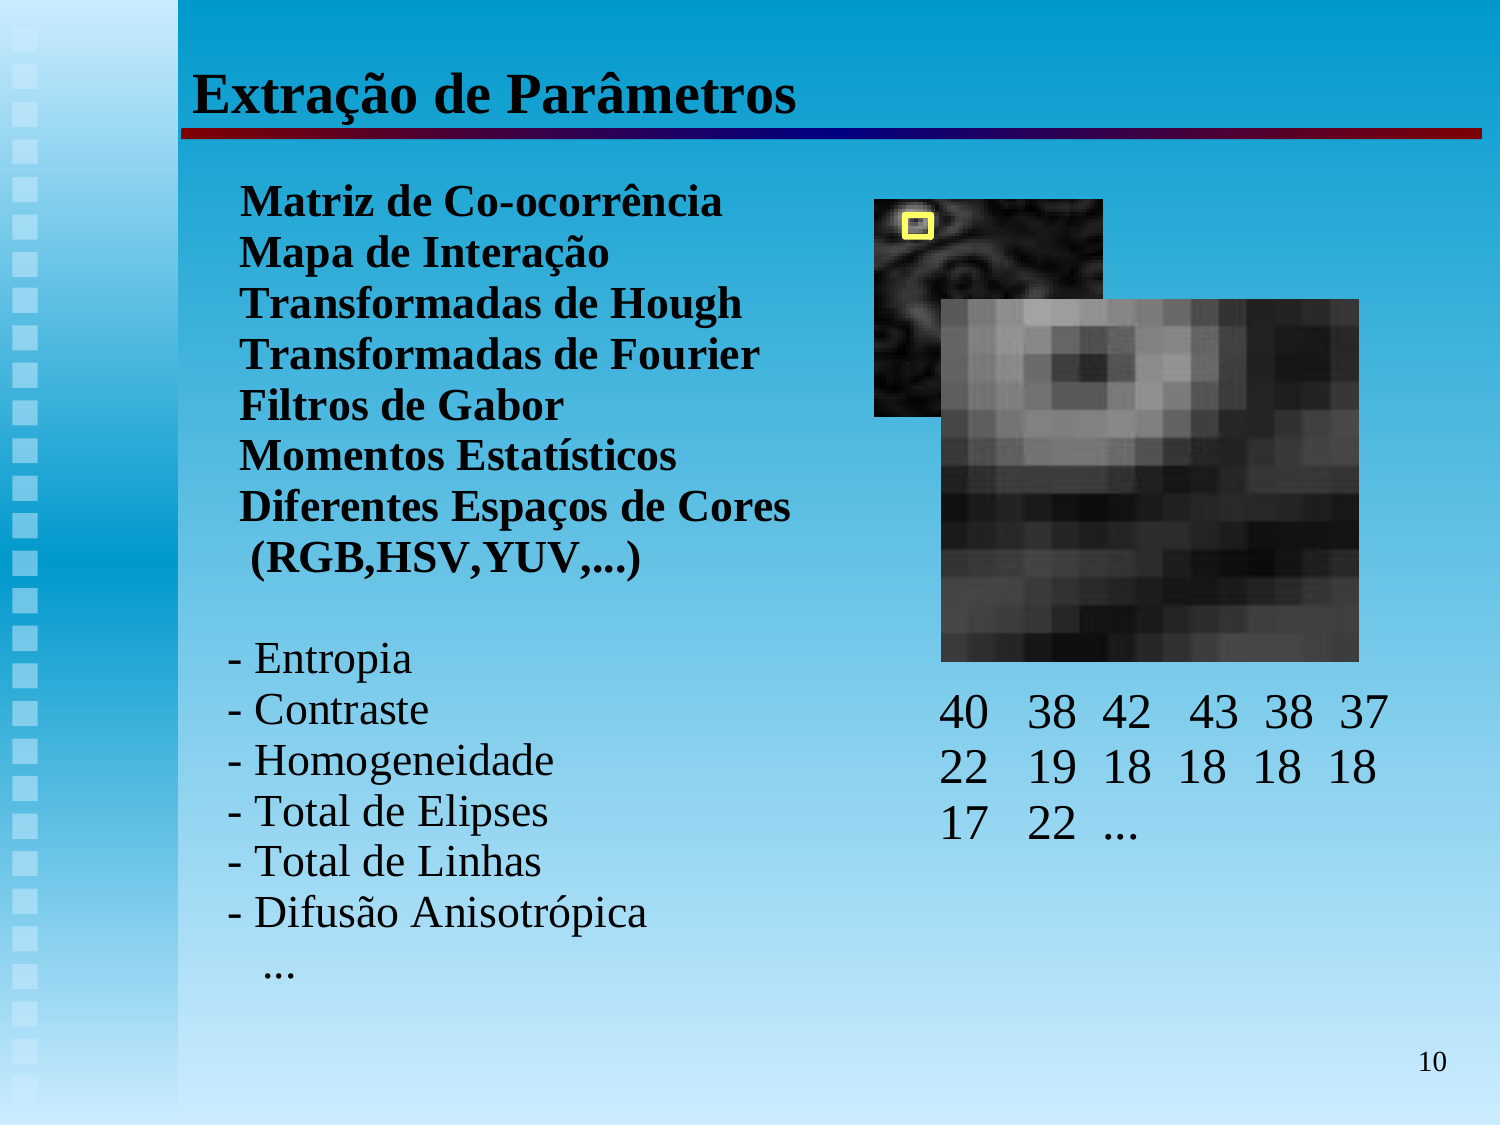

# Extração de Parâmetros
 Matriz de Co-ocorrência
 Mapa de Interação
 Transformadas de Hough
 Transformadas de Fourier
 Filtros de Gabor
 Momentos Estatísticos
 Diferentes Espaços de Cores
 (RGB,HSV,YUV,...)
- Entropia
- Contraste
- Homogeneidade
- Total de Elipses
- Total de Linhas
- Difusão Anisotrópica
 ...
40 38 42 43 38 37
22 19 18 18 18 18
17 22 ...